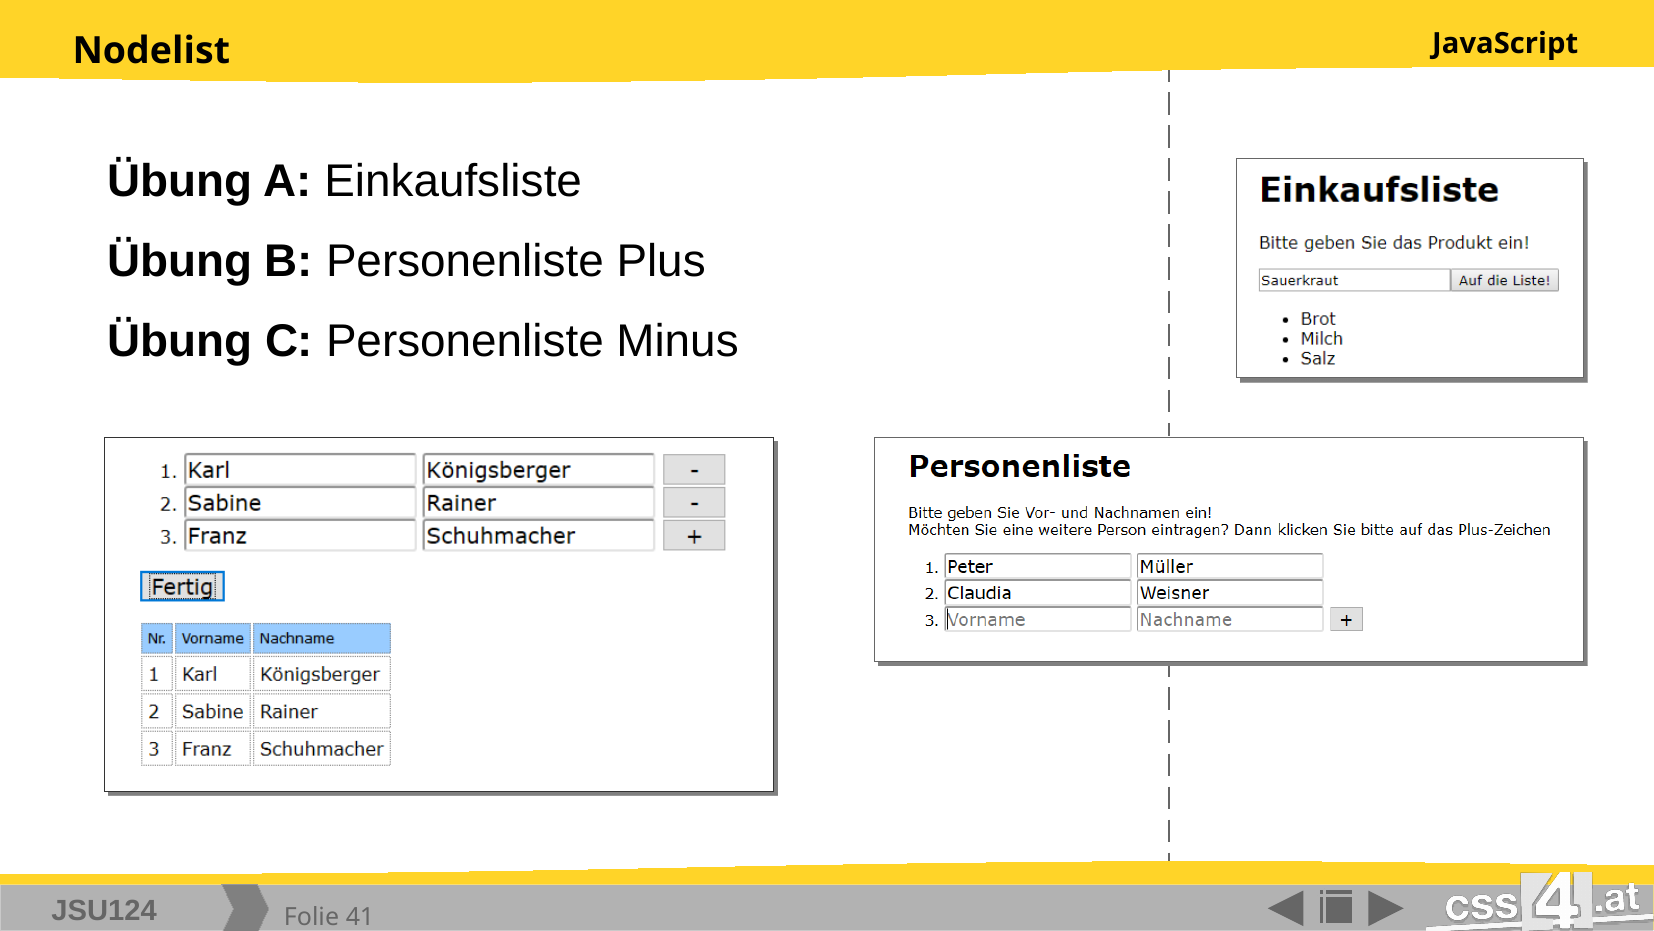

JavaScript
Nodelist
Übung A: Einkaufsliste
Übung B: Personenliste Plus
Übung C: Personenliste Minus
JSU124
Folie